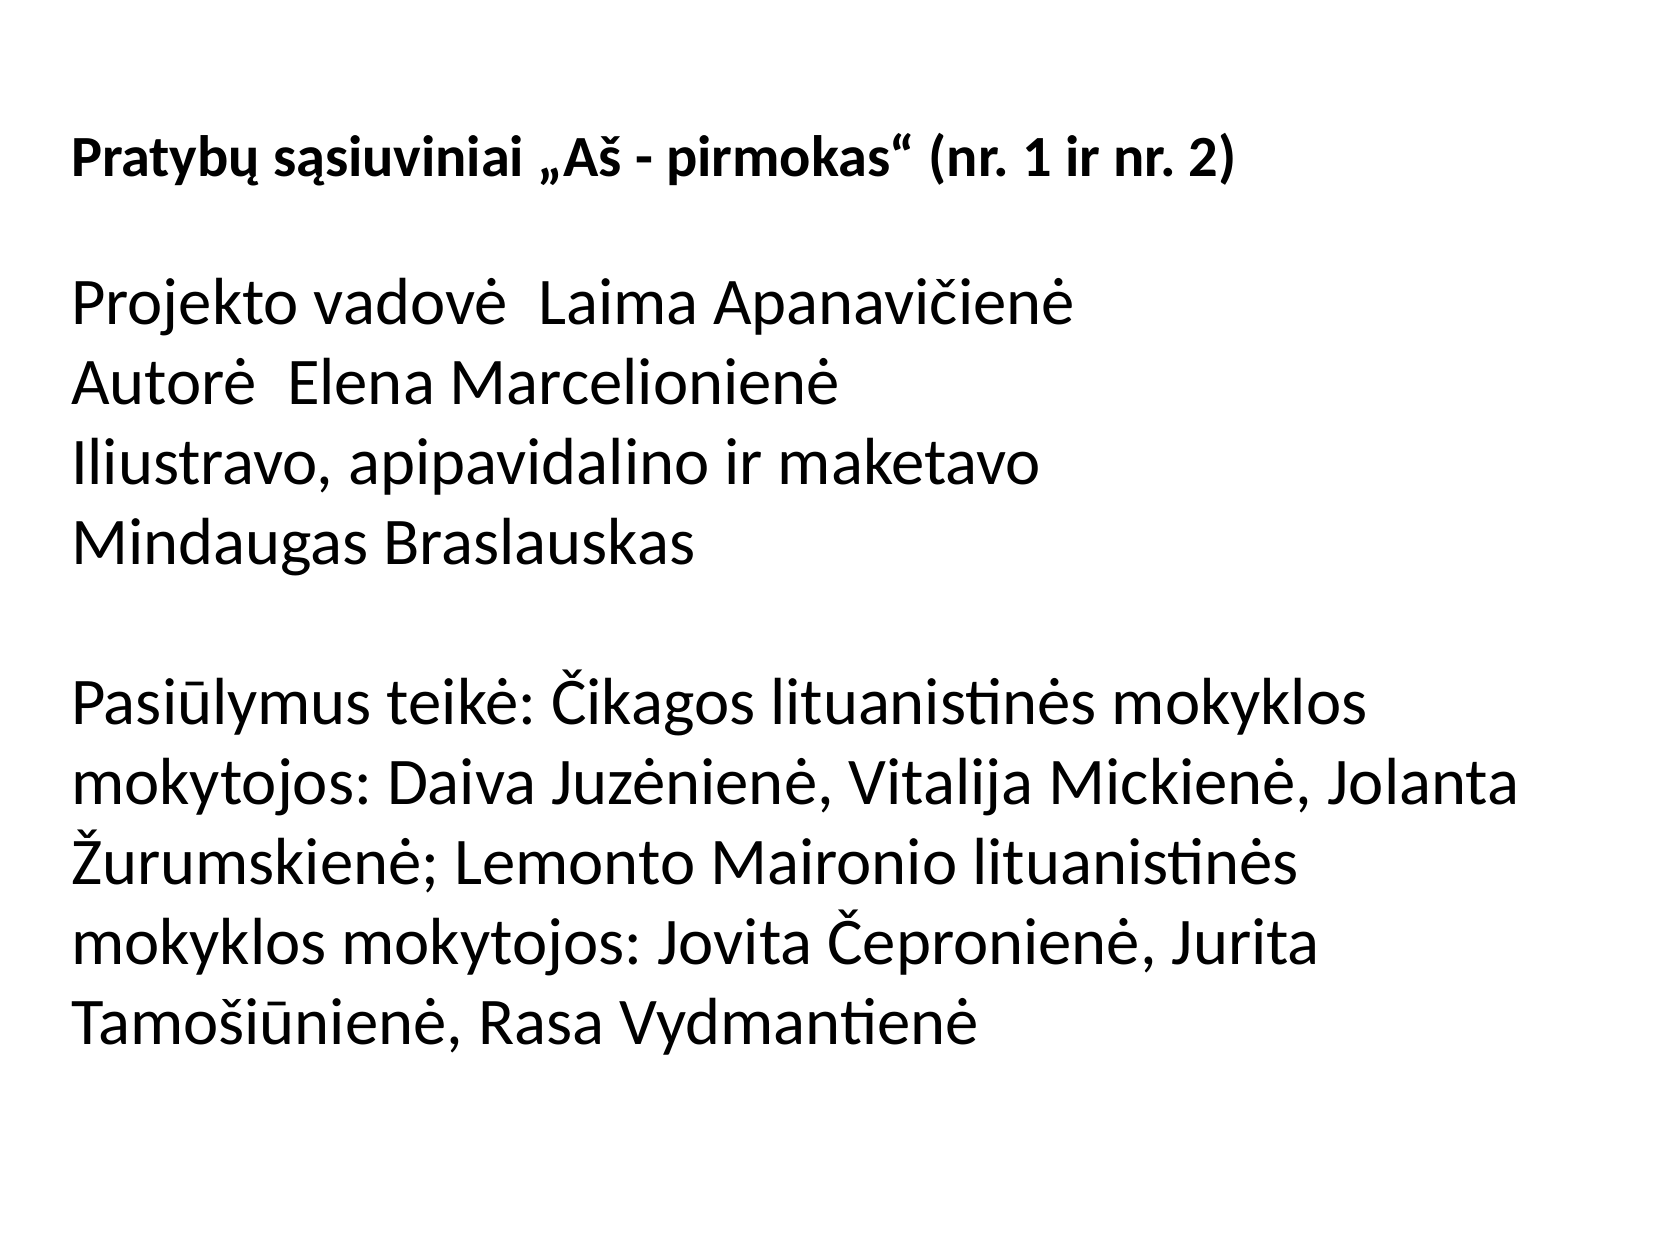

Pratybų sąsiuviniai „Aš - pirmokas“ (nr. 1 ir nr. 2)
Projekto vadovė Laima Apanavičienė
Autorė Elena Marcelionienė
Iliustravo, apipavidalino ir maketavo
Mindaugas Braslauskas
Pasiūlymus teikė: Čikagos lituanistinės mokyklos mokytojos: Daiva Juzėnienė, Vitalija Mickienė, Jolanta Žurumskienė; Lemonto Maironio lituanistinės mokyklos mokytojos: Jovita Čepronienė, Jurita Tamošiūnienė, Rasa Vydmantienė